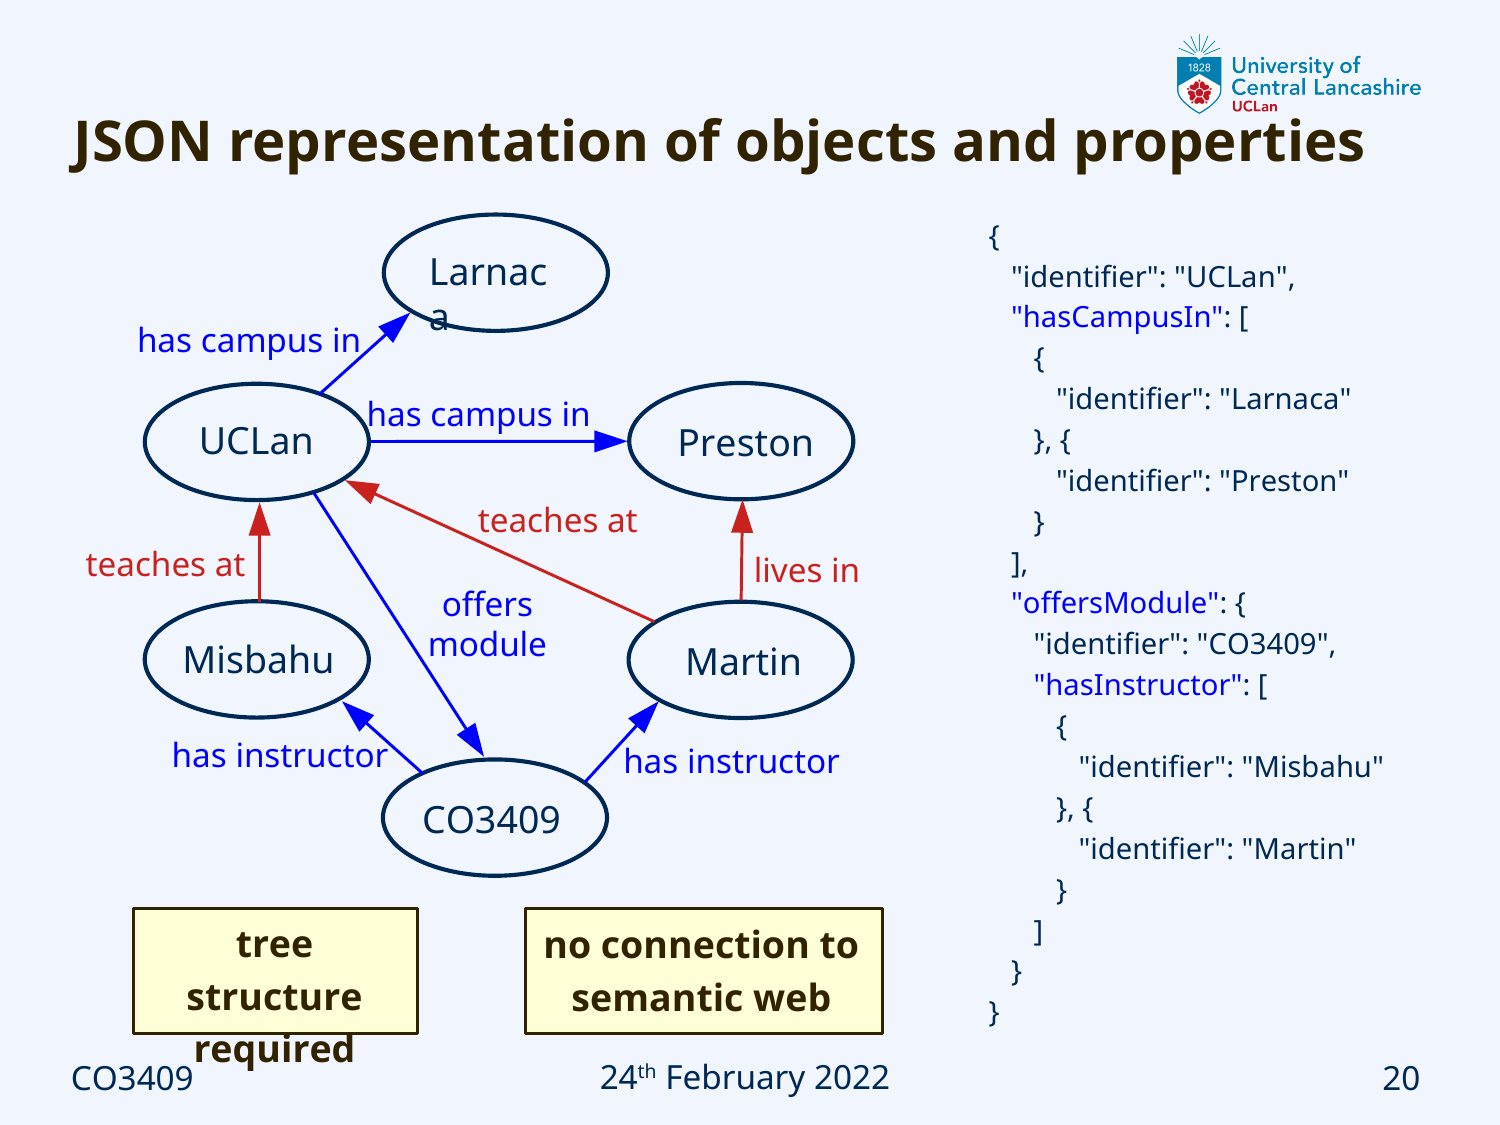

# JSON representation of objects and properties
{
 "identifier": "UCLan",
 "hasCampusIn": [
 {
 "identifier": "Larnaca"
 }, {
 "identifier": "Preston"
 }
 ],
 "offersModule": {
 "identifier": "CO3409",
 "hasInstructor": [
 {
 "identifier": "Misbahu"
 }, {
 "identifier": "Martin"
 }
 ]
 }
}
Larnaca
has campus in
has campus in
UCLan
Preston
teaches at
teaches at
lives in
offers module
Misbahu
Martin
has instructor
has instructor
CO3409
tree structure required
no connection to semantic web